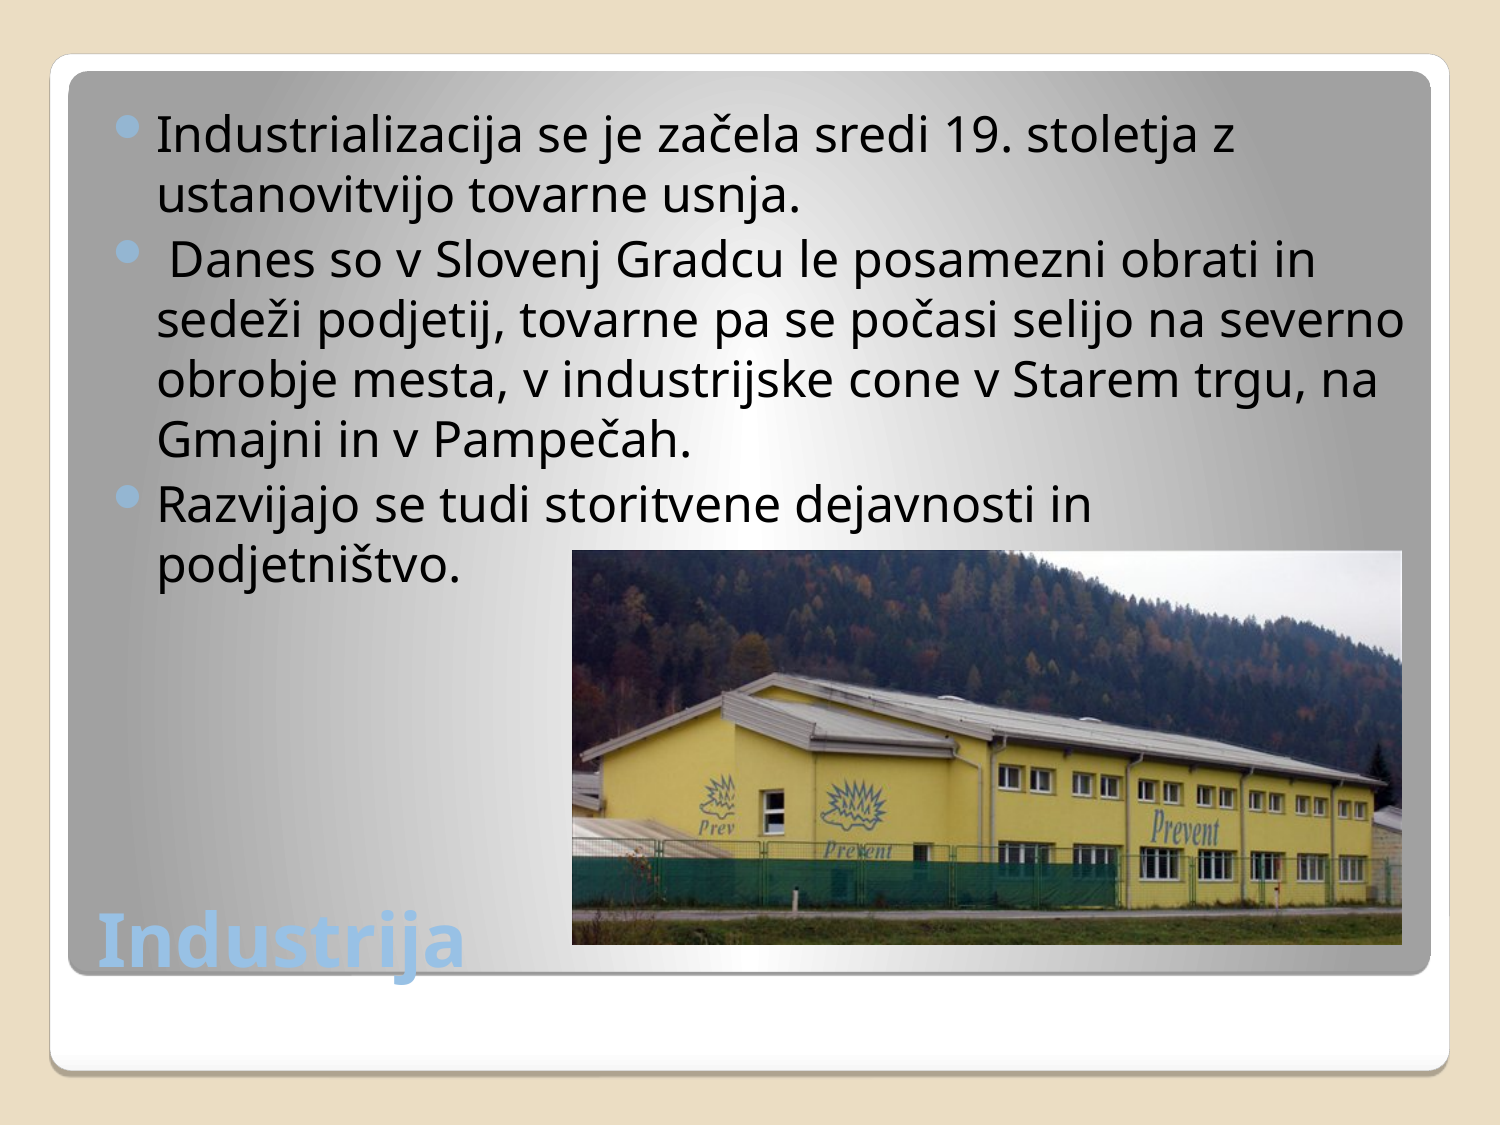

Industrializacija se je začela sredi 19. stoletja z ustanovitvijo tovarne usnja.
 Danes so v Slovenj Gradcu le posamezni obrati in sedeži podjetij, tovarne pa se počasi selijo na severno obrobje mesta, v industrijske cone v Starem trgu, na Gmajni in v Pampečah.
Razvijajo se tudi storitvene dejavnosti in podjetništvo.
# Industrija